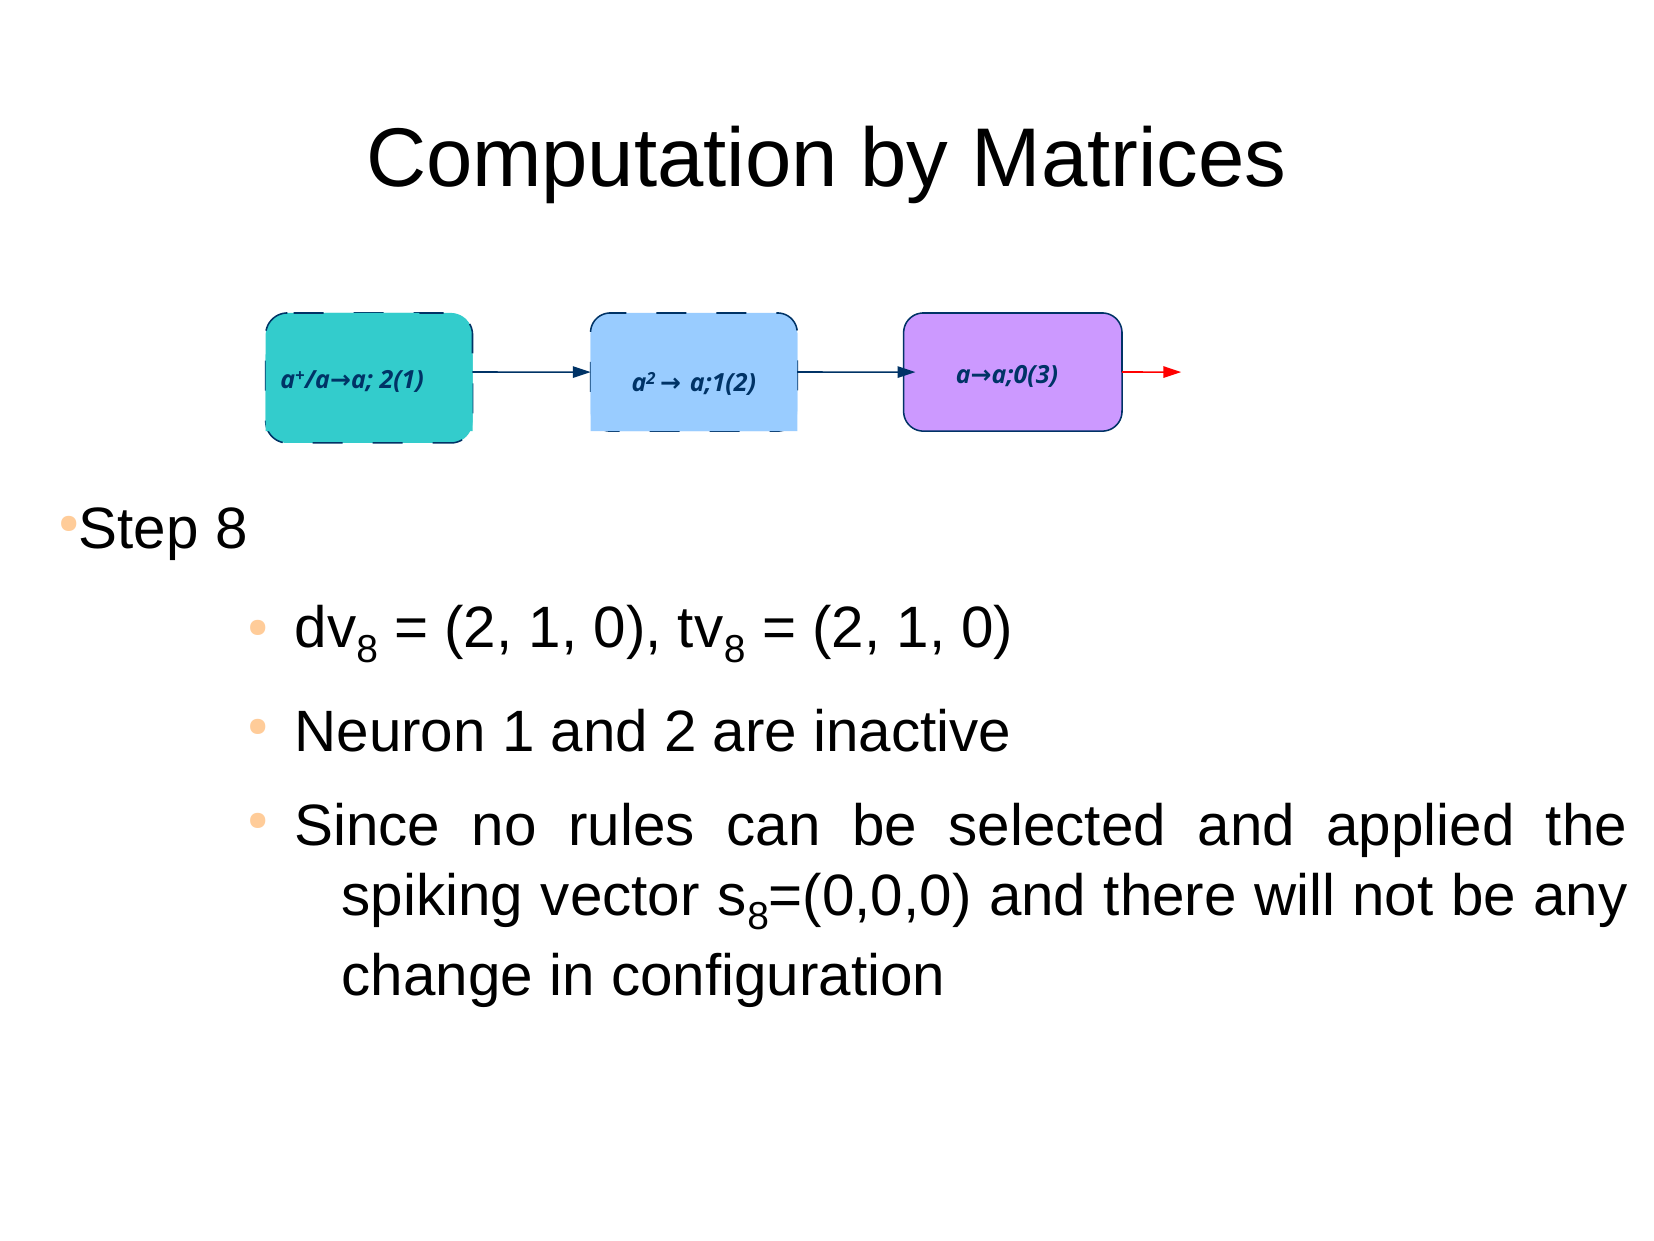

# Computation by Matrices
Step 8
dv8 = (2, 1, 0), tv8 = (2, 1, 0)
Neuron 1 and 2 are inactive
Since no rules can be selected and applied the spiking vector s8=(0,0,0) and there will not be any change in configuration
a+/a→a; 2(1)
a2 → a;1(2)
a→a;0(3)